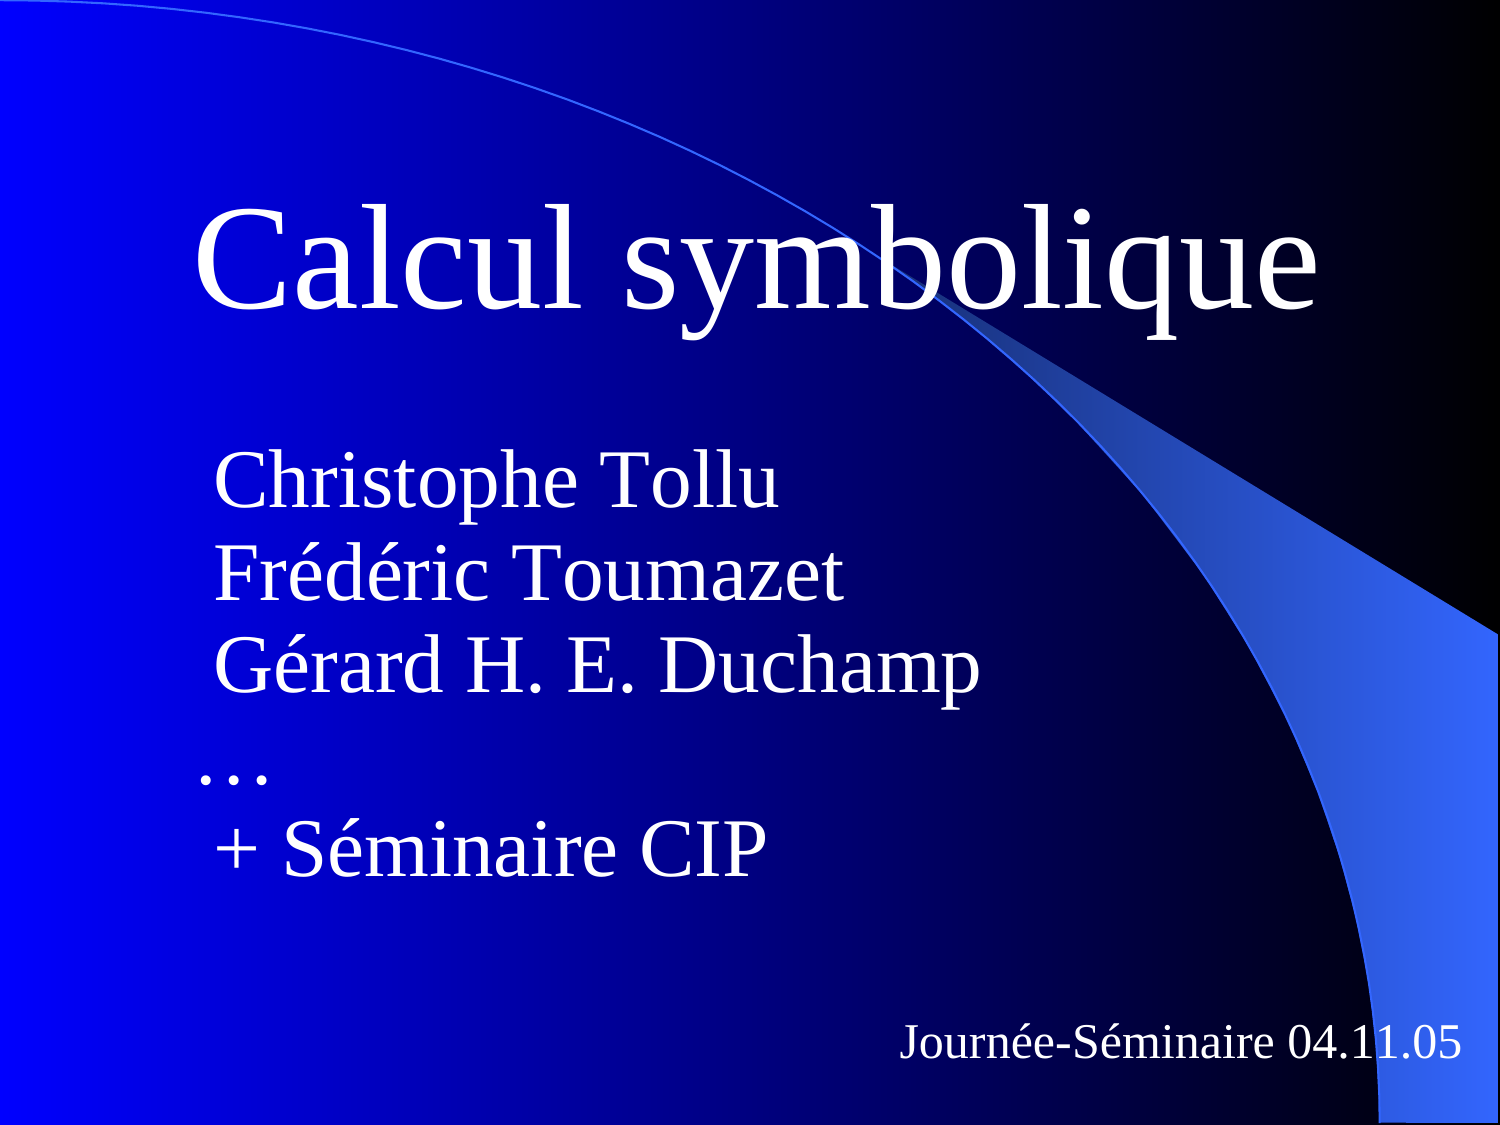

Calcul symbolique
 Christophe Tollu
 Frédéric Toumazet
 Gérard H. E. Duchamp
…
 + Séminaire CIP
Journée-Séminaire 04.11.05